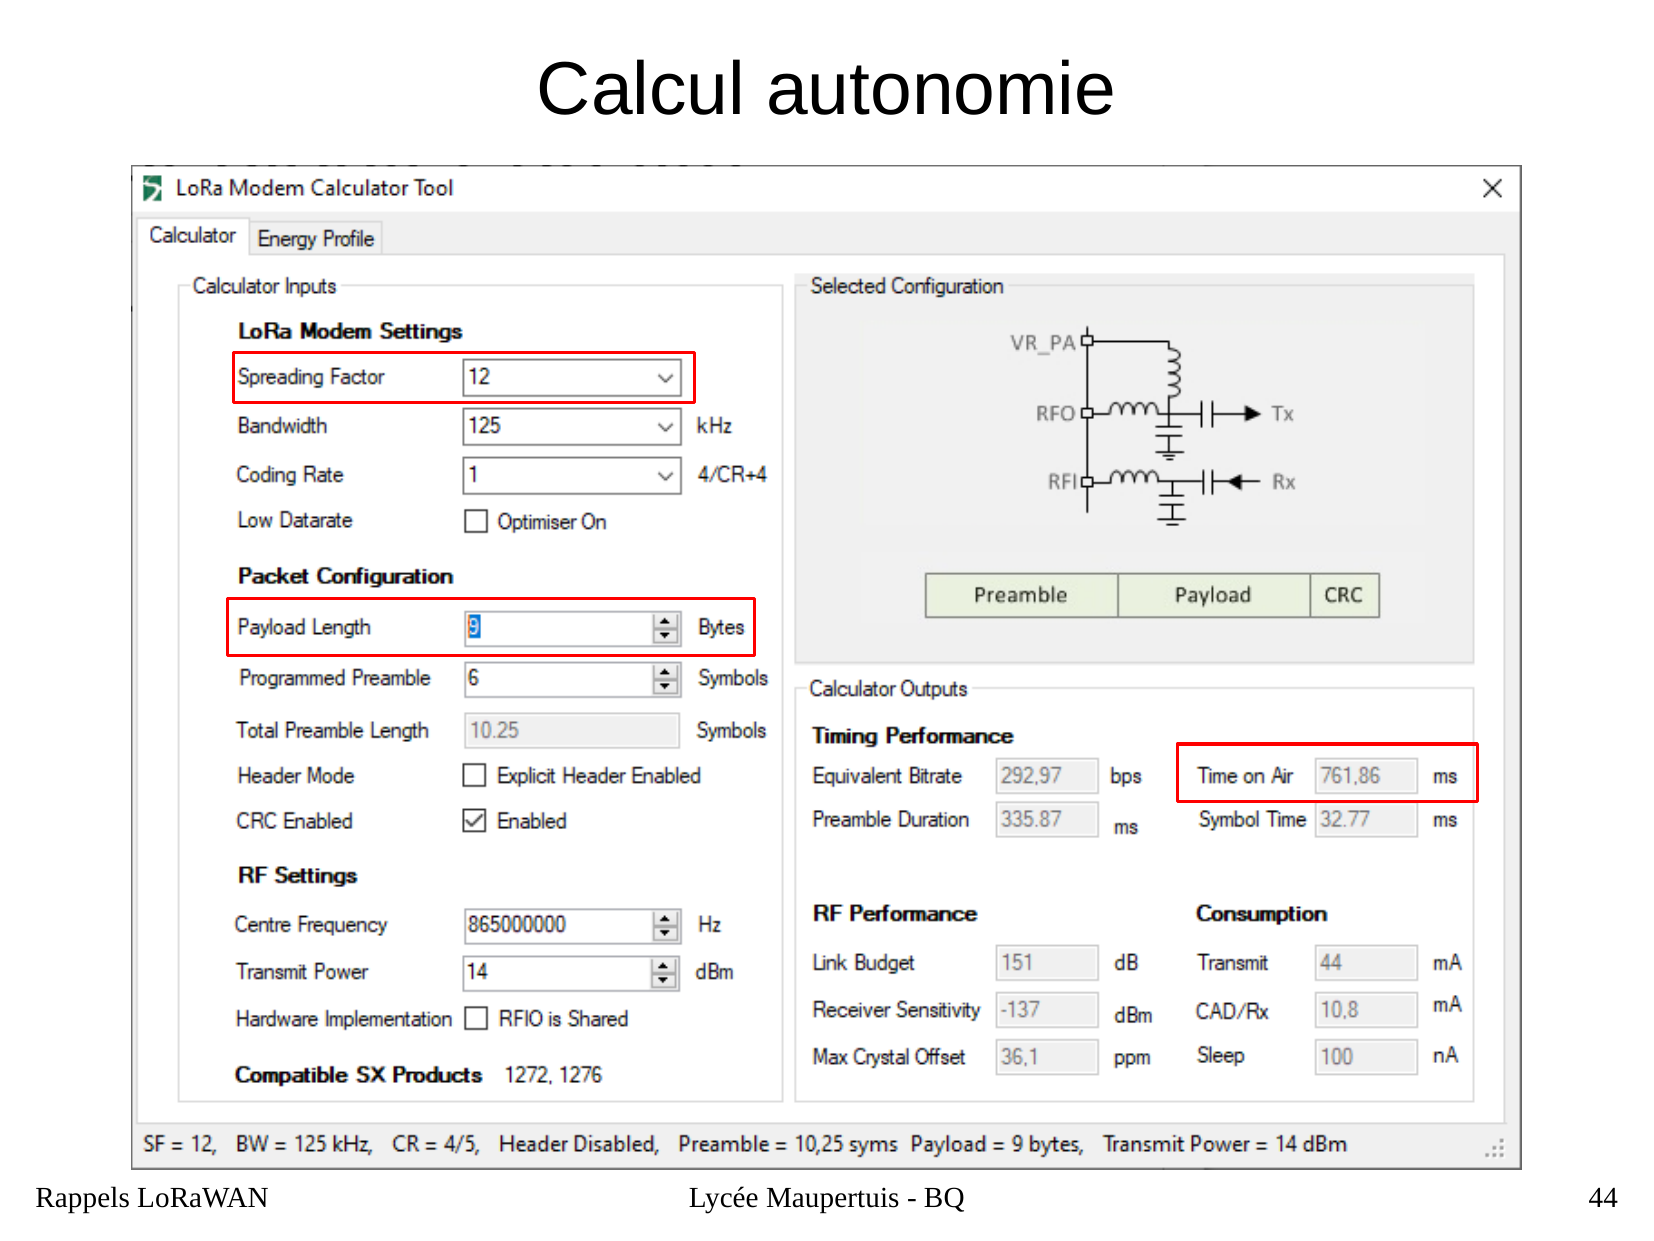

# Calcul autonomie
Rappels LoRaWAN
Lycée Maupertuis - BQ
44